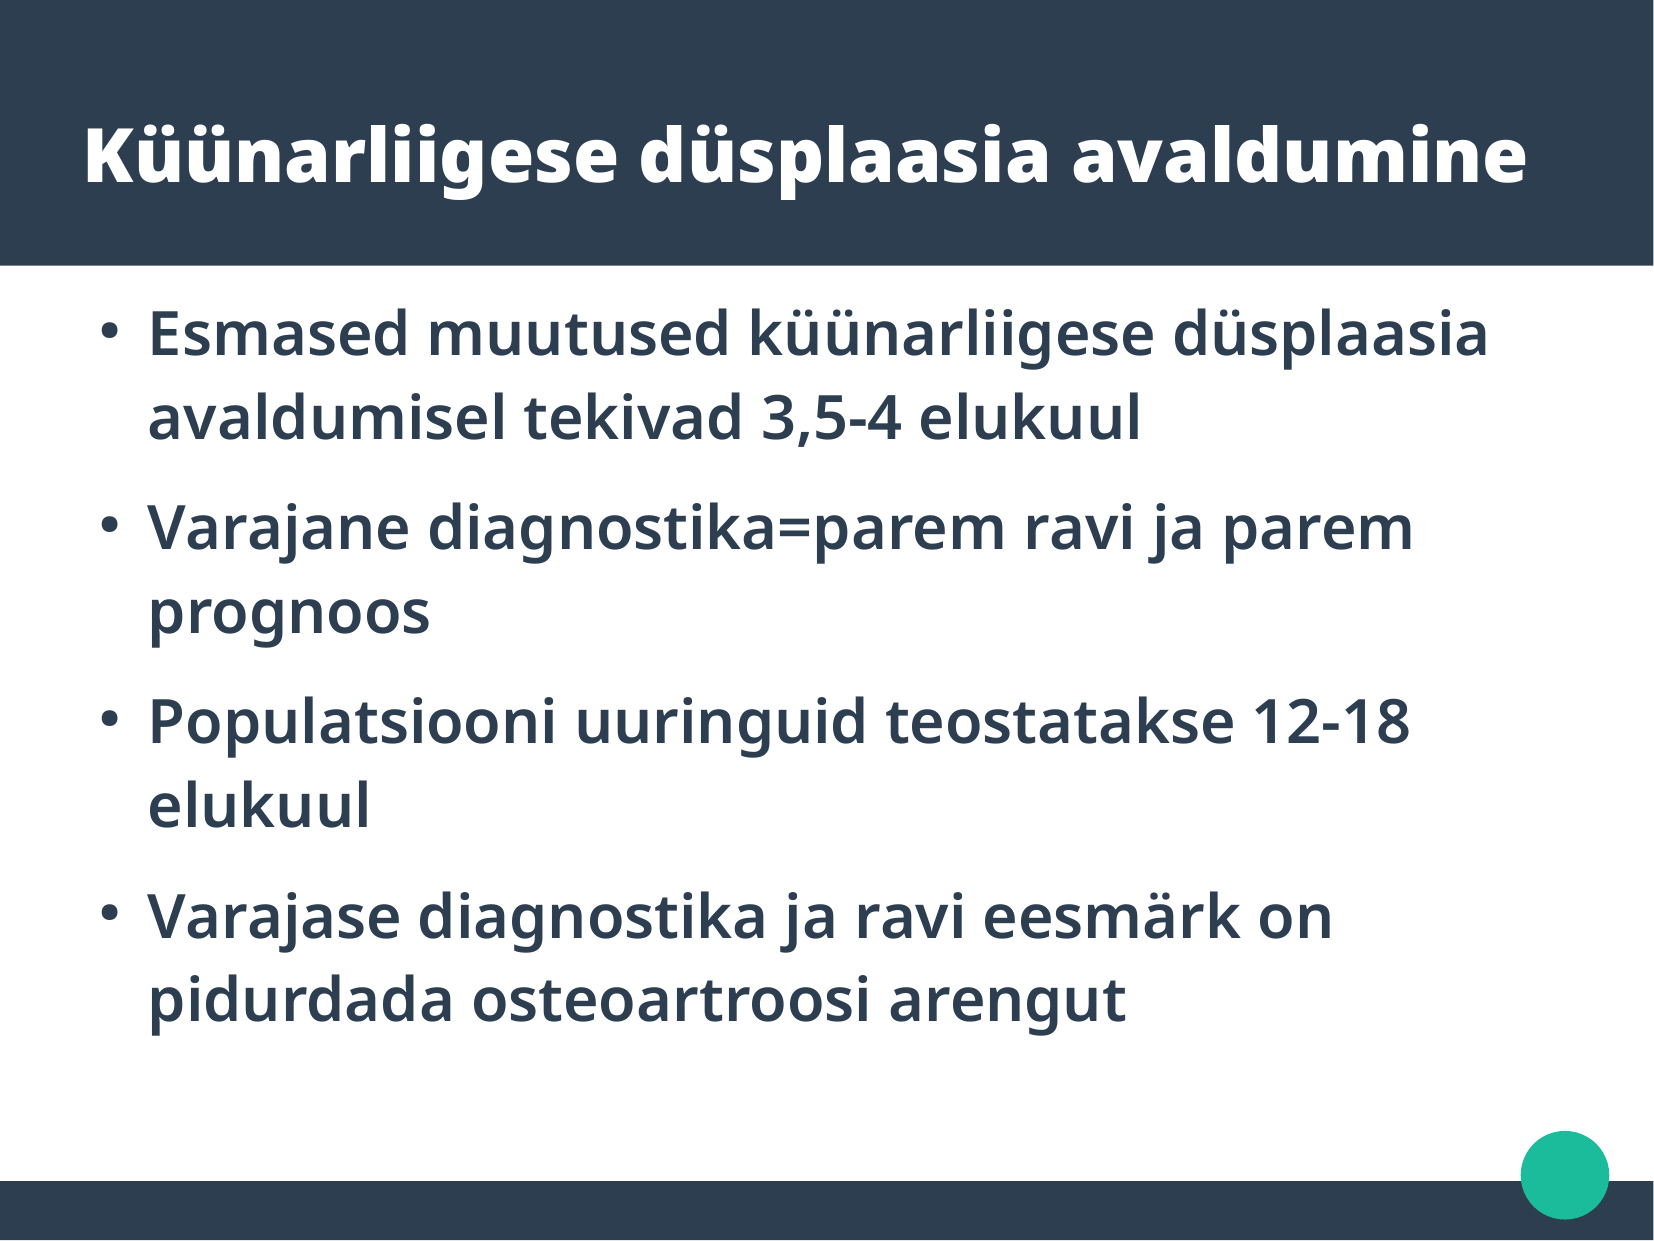

# Küünarliigese düsplaasia avaldumine
Esmased muutused küünarliigese düsplaasia avaldumisel tekivad 3,5-4 elukuul
Varajane diagnostika=parem ravi ja parem prognoos
Populatsiooni uuringuid teostatakse 12-18 elukuul
Varajase diagnostika ja ravi eesmärk on pidurdada osteoartroosi arengut